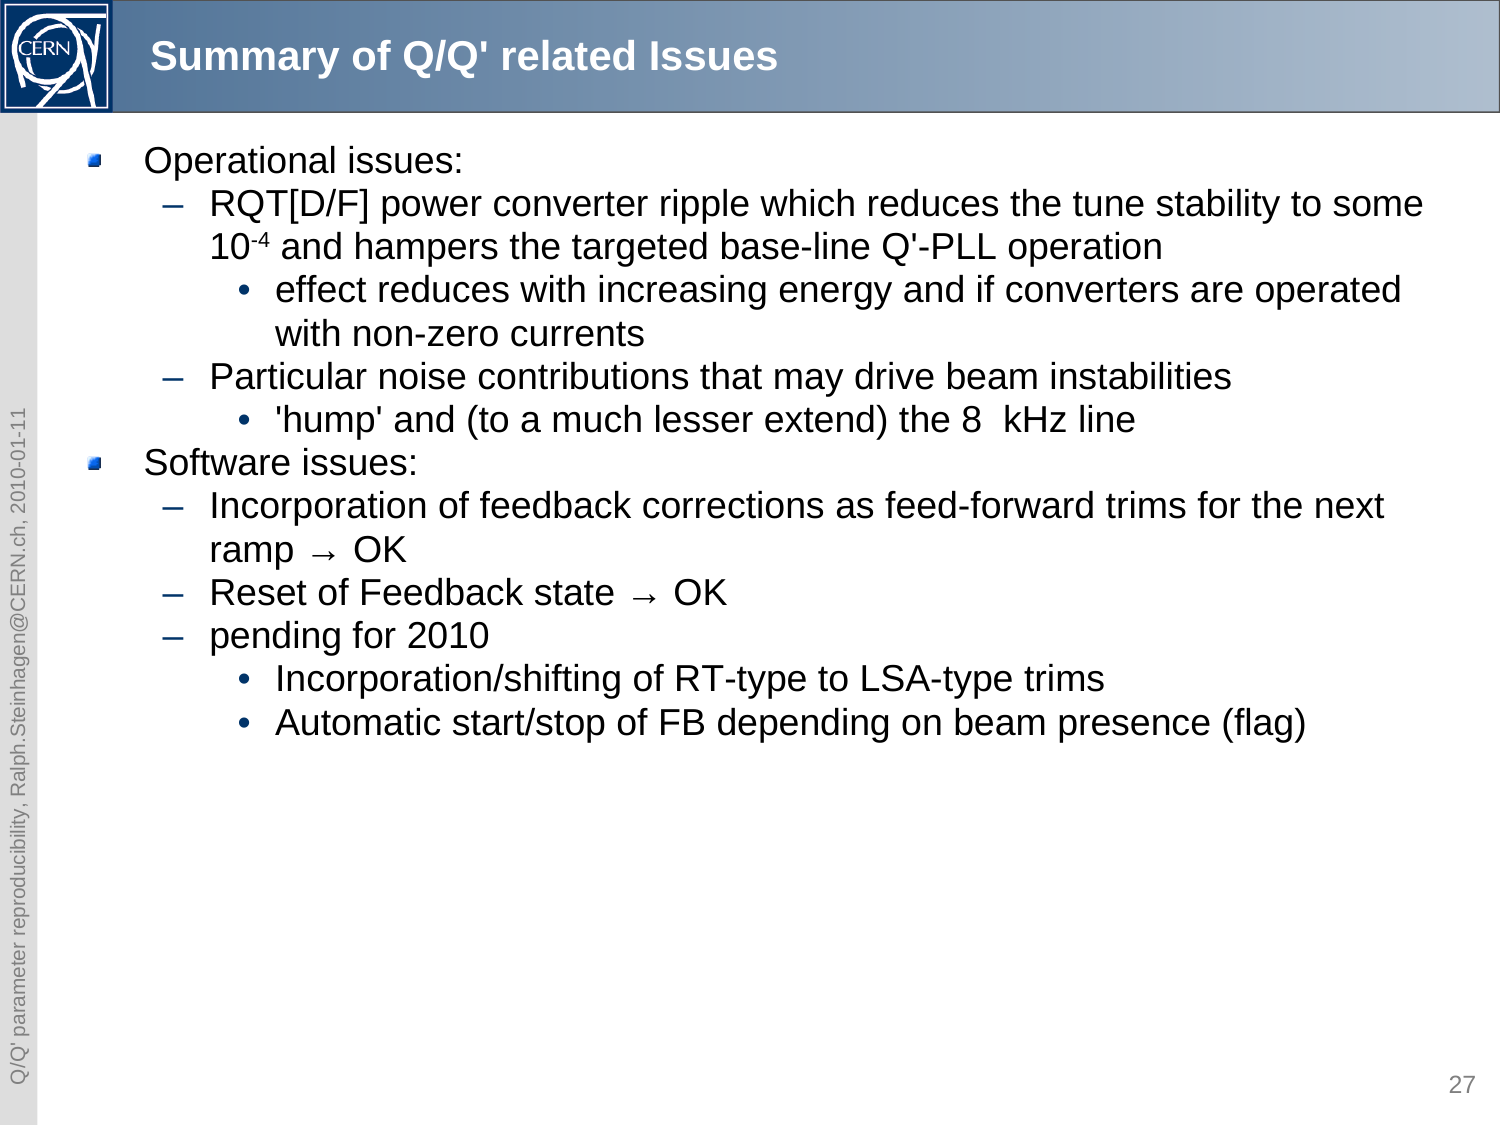

# Summary of Q/Q' related Issues
Operational issues:
RQT[D/F] power converter ripple which reduces the tune stability to some 10-4 and hampers the targeted base-line Q'-PLL operation
effect reduces with increasing energy and if converters are operated with non-zero currents
Particular noise contributions that may drive beam instabilities
'hump' and (to a much lesser extend) the 8 kHz line
Software issues:
Incorporation of feedback corrections as feed-forward trims for the next ramp → OK
Reset of Feedback state → OK
pending for 2010
Incorporation/shifting of RT-type to LSA-type trims
Automatic start/stop of FB depending on beam presence (flag)